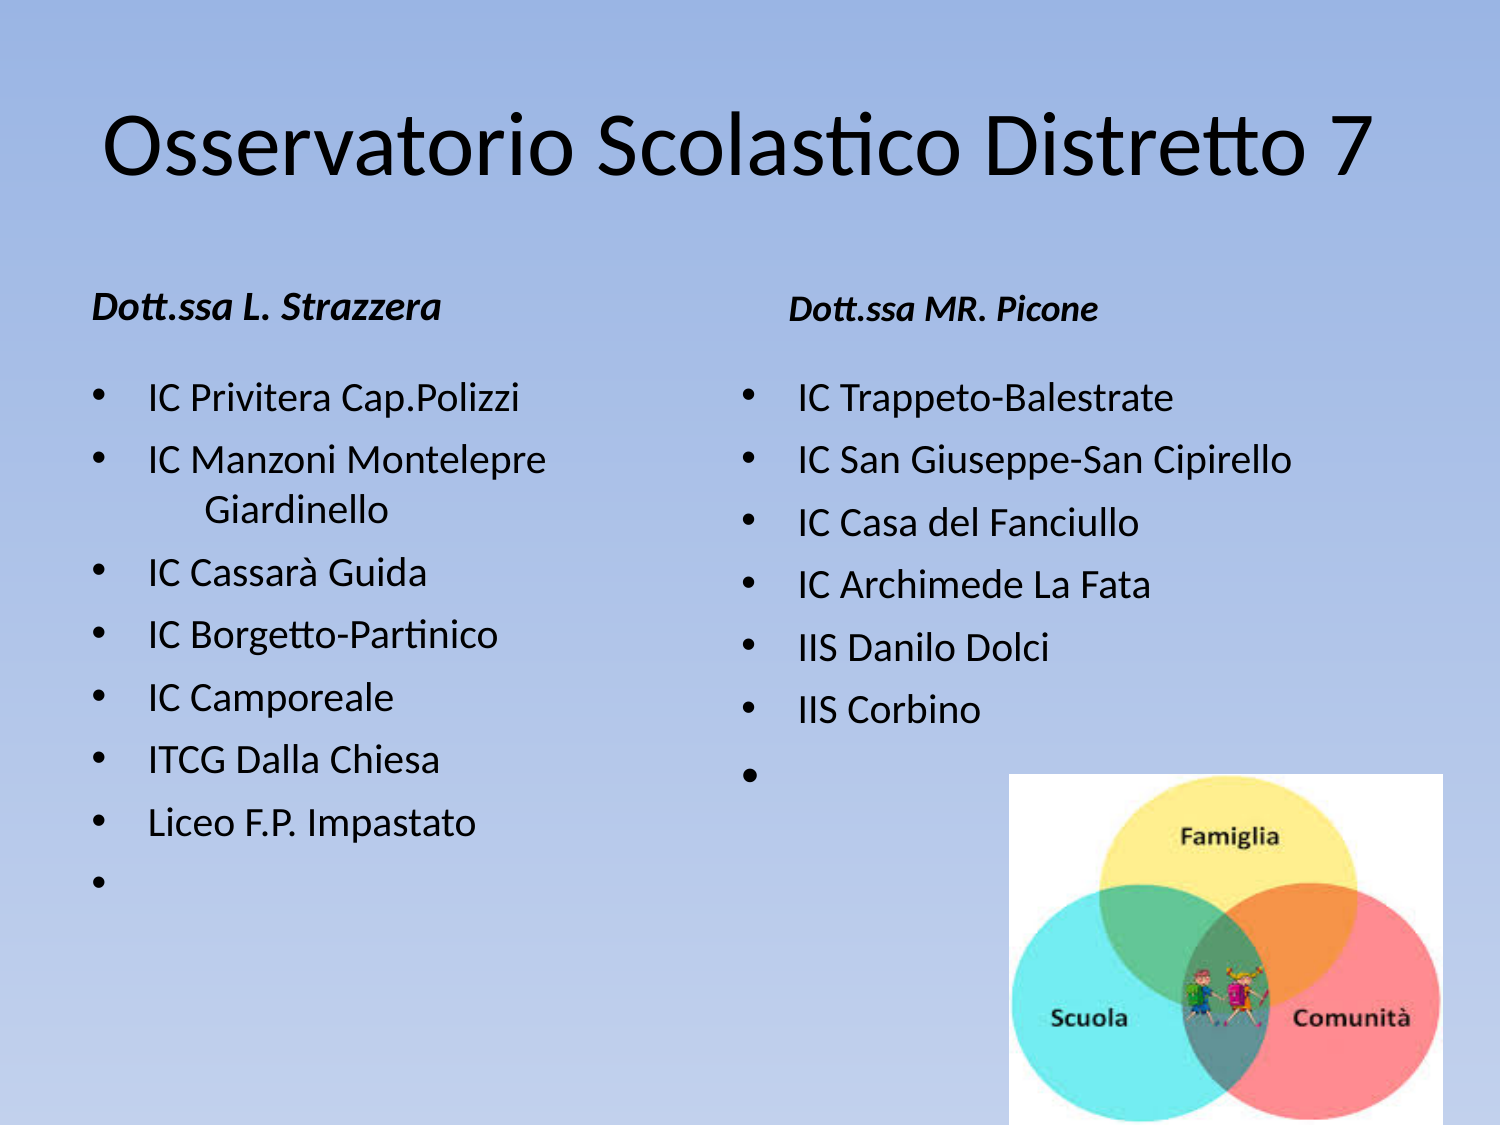

# Osservatorio Scolastico Distretto 7
Dott.ssa L. Strazzera
Dott.ssa MR. Picone
IC Privitera Cap.Polizzi
IC Manzoni Montelepre Giardinello
IC Cassarà Guida
IC Borgetto-Partinico
IC Camporeale
ITCG Dalla Chiesa
Liceo F.P. Impastato
IC Trappeto-Balestrate
IC San Giuseppe-San Cipirello
IC Casa del Fanciullo
IC Archimede La Fata
IIS Danilo Dolci
IIS Corbino